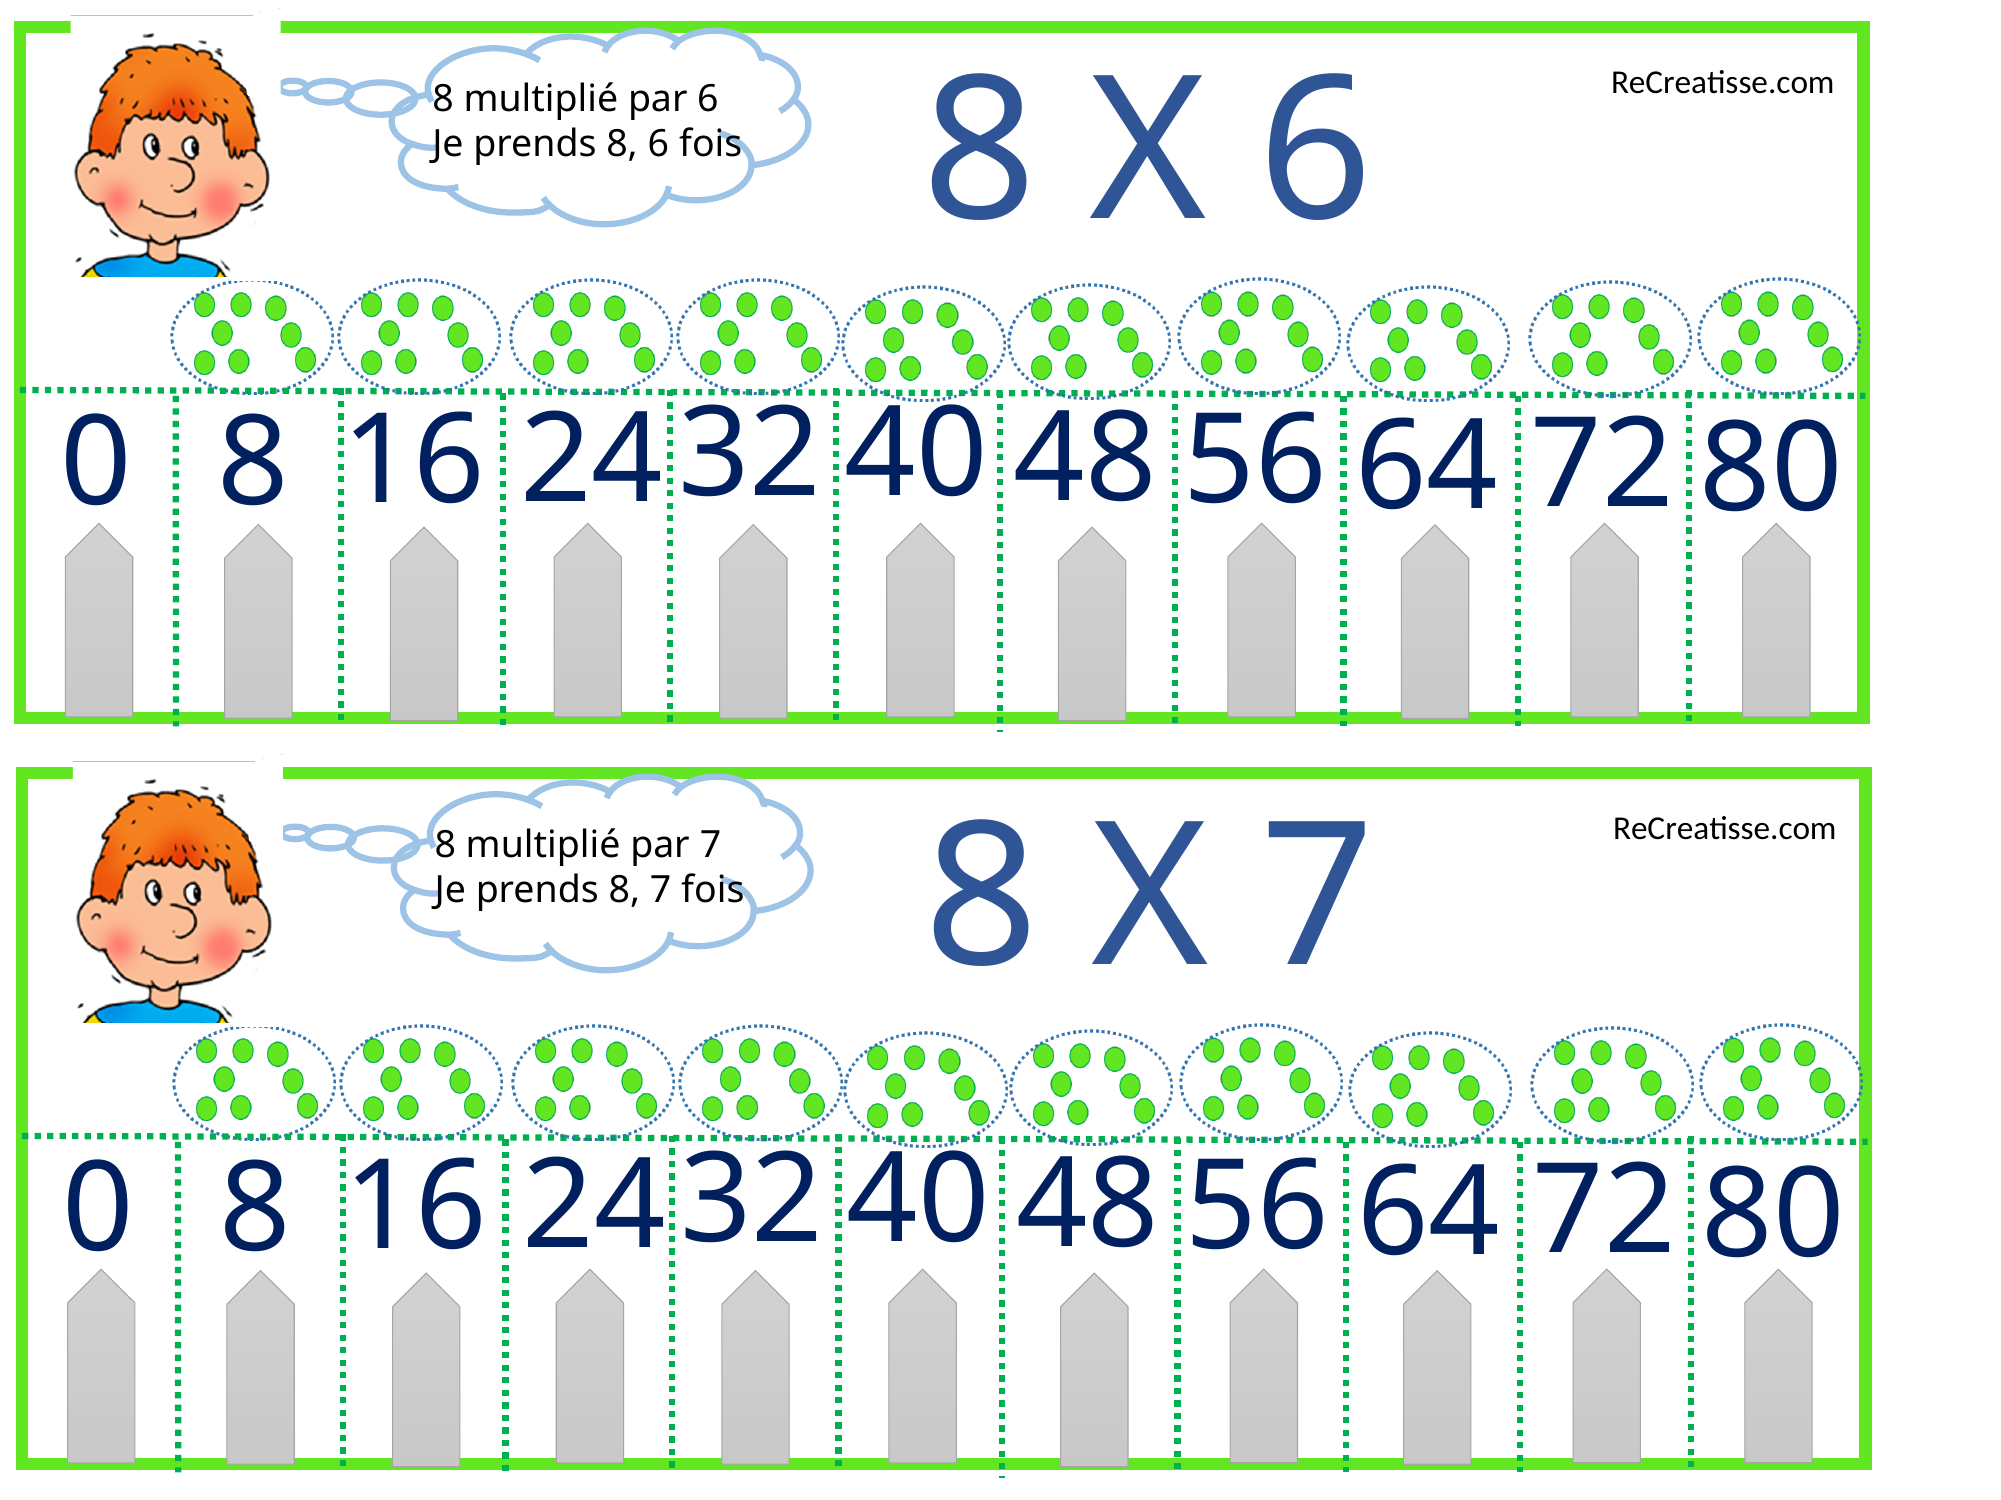

8 X 6
ReCreatisse.com
8 multiplié par 6
Je prends 8, 6 fois
32
40
48
24
56
16
0
8
72
64
80
8 X 7
ReCreatisse.com
8 multiplié par 7
Je prends 8, 7 fois
32
40
48
24
56
16
0
8
72
64
80